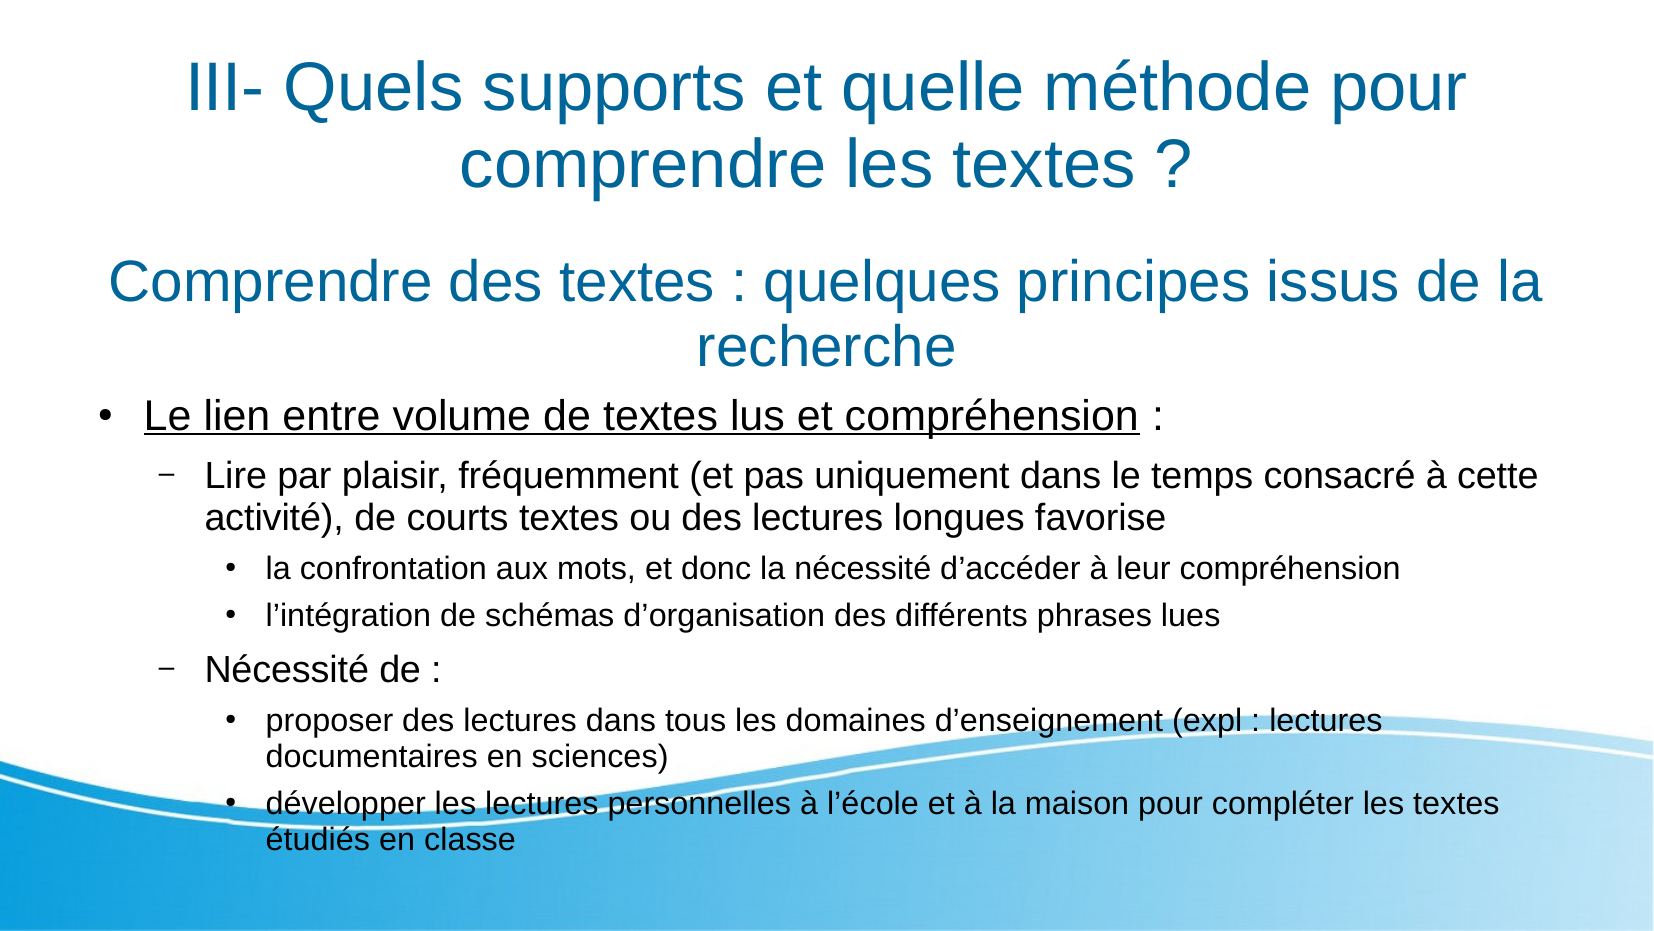

# III- Quels supports et quelle méthode pour comprendre les textes ?
Comprendre des textes : quelques principes issus de la recherche
Le lien entre volume de textes lus et compréhension :
Lire par plaisir, fréquemment (et pas uniquement dans le temps consacré à cette activité), de courts textes ou des lectures longues favorise
la confrontation aux mots, et donc la nécessité d’accéder à leur compréhension
l’intégration de schémas d’organisation des différents phrases lues
Nécessité de :
proposer des lectures dans tous les domaines d’enseignement (expl : lectures documentaires en sciences)
développer les lectures personnelles à l’école et à la maison pour compléter les textes étudiés en classe